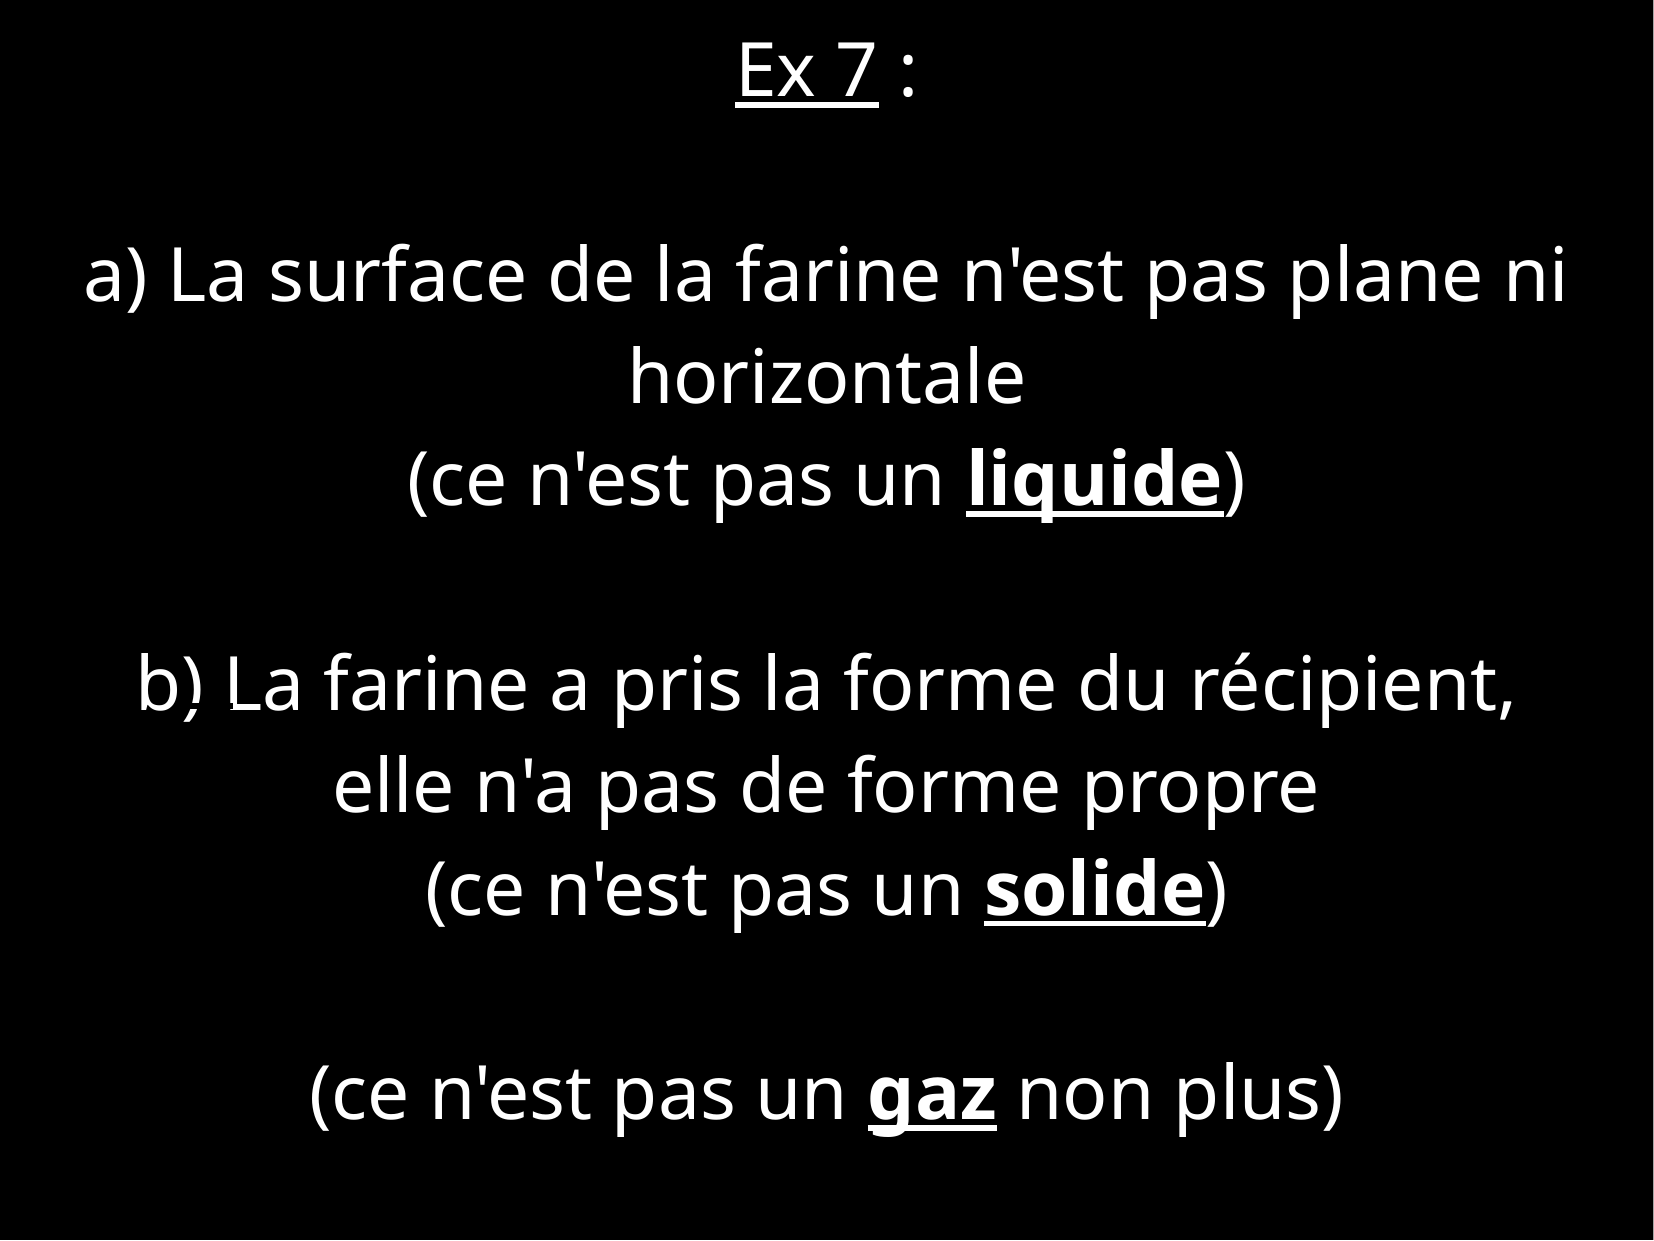

# Ex 7 :
a) La surface de la farine n'est pas plane ni horizontale
(ce n'est pas un liquide)
b) La farine a pris la forme du récipient, elle n'a pas de forme propre
(ce n'est pas un solide)
(ce n'est pas un gaz non plus)